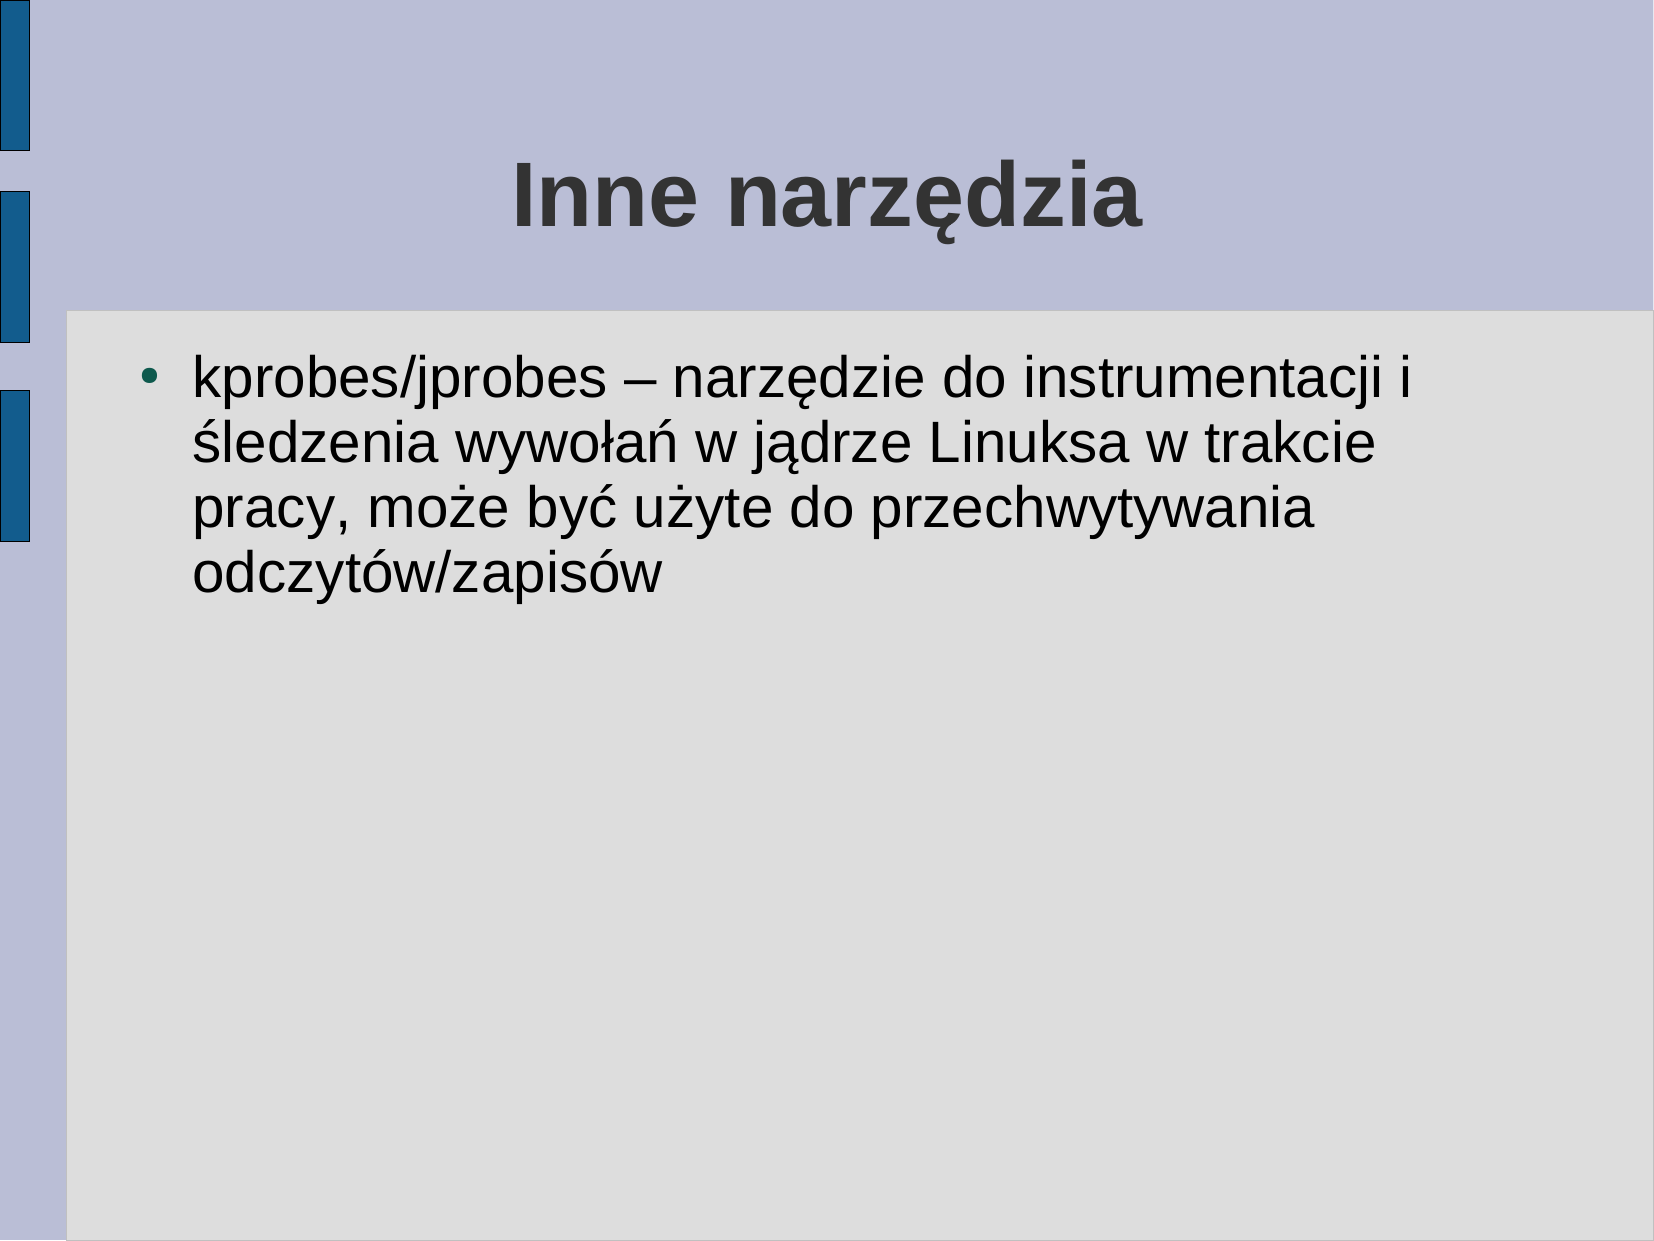

# Inne narzędzia
kprobes/jprobes – narzędzie do instrumentacji i śledzenia wywołań w jądrze Linuksa w trakcie pracy, może być użyte do przechwytywania odczytów/zapisów